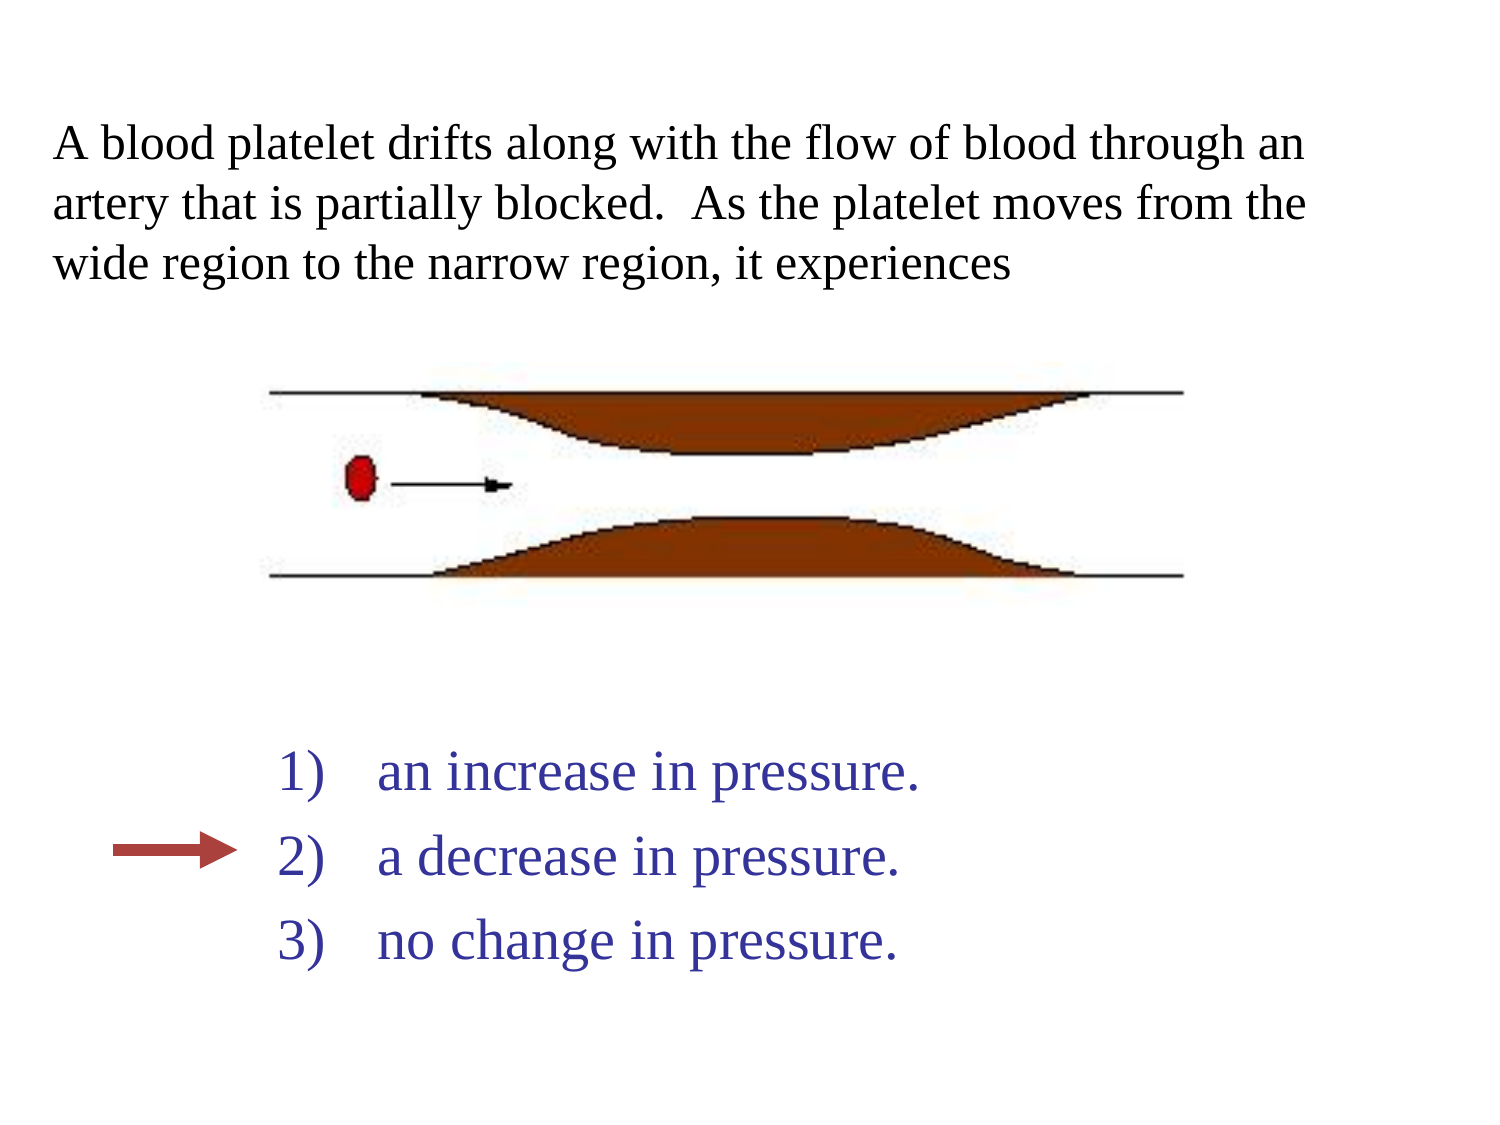

# A blood platelet drifts along with the flow of blood through an artery that is partially blocked. As the platelet moves from the wide region to the narrow region, it experiences
an increase in pressure.
a decrease in pressure.
no change in pressure.